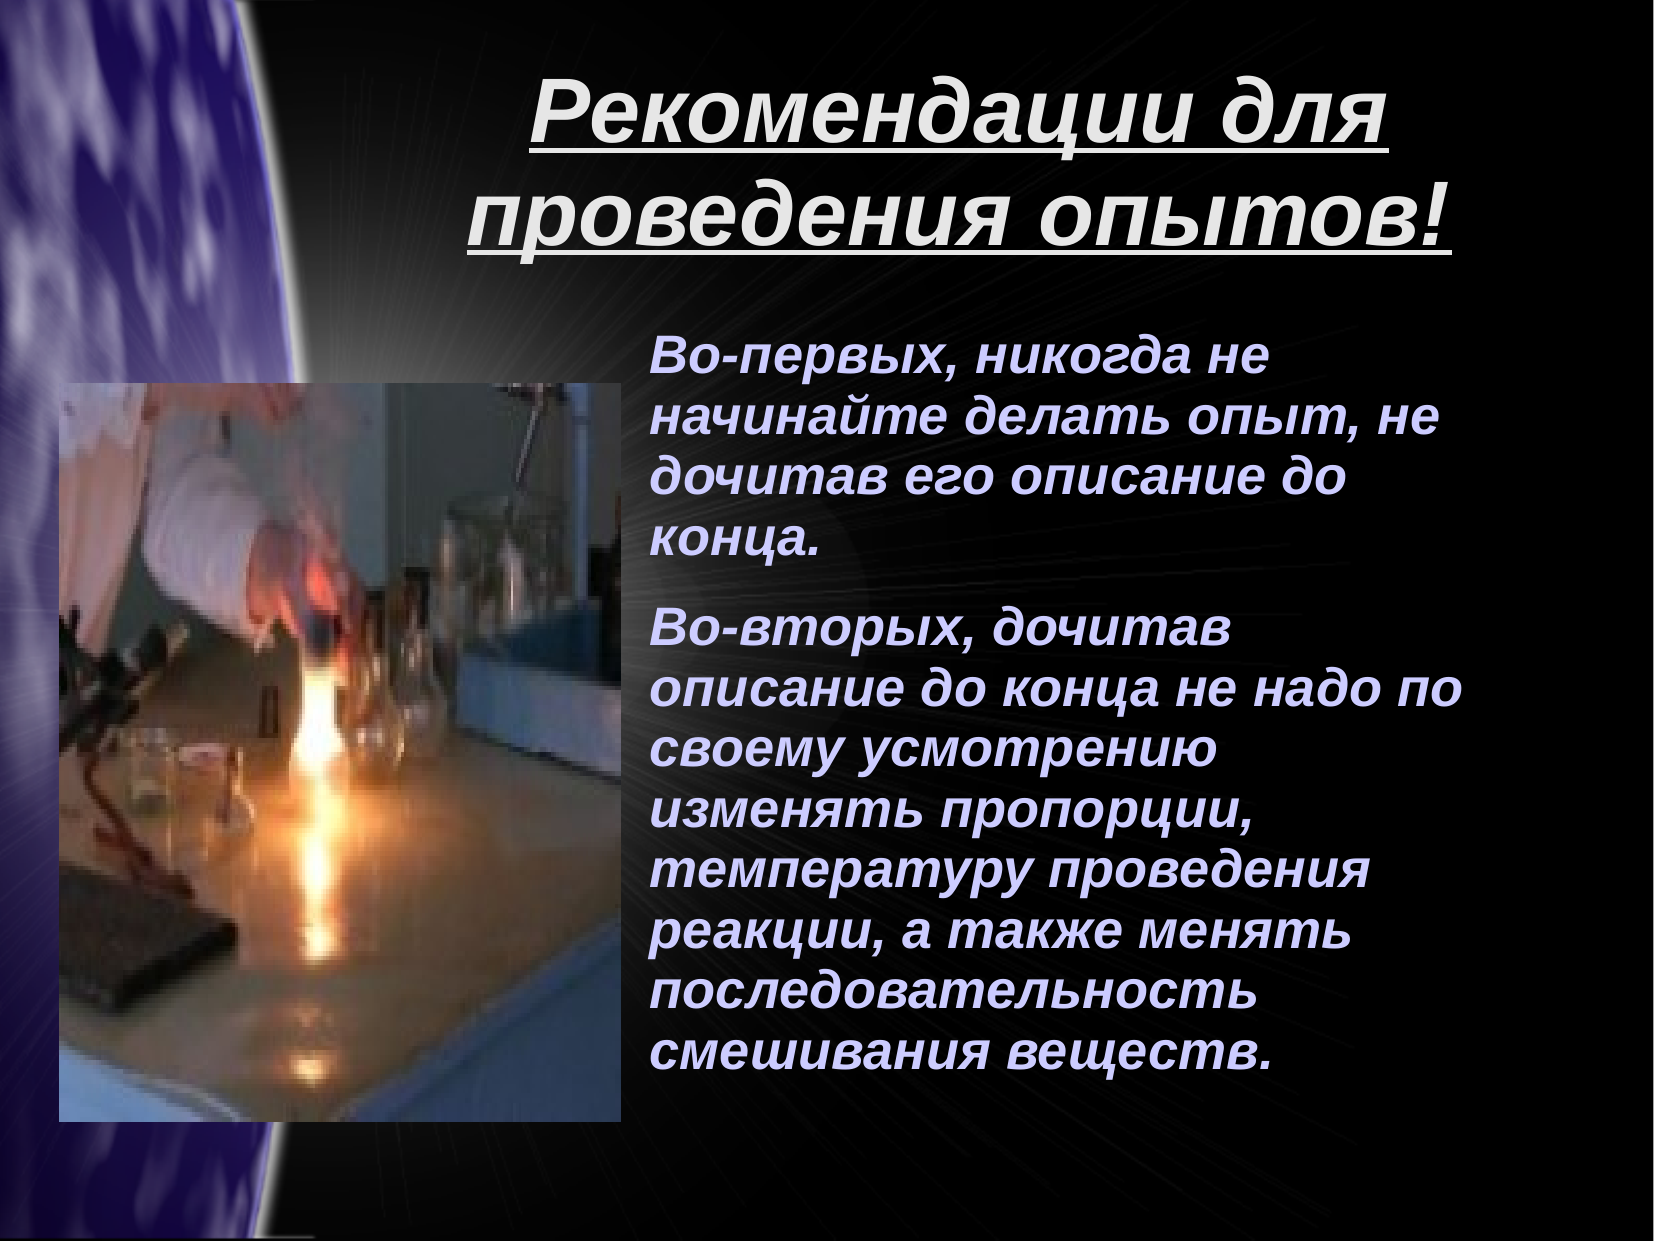

# Рекомендации для проведения опытов!
Во-первых, никогда не начинайте делать опыт, не дочитав его описание до конца.
Во-вторых, дочитав описание до конца не надо по своему усмотрению изменять пропорции, температуру проведения реакции, а также менять последовательность смешивания веществ.